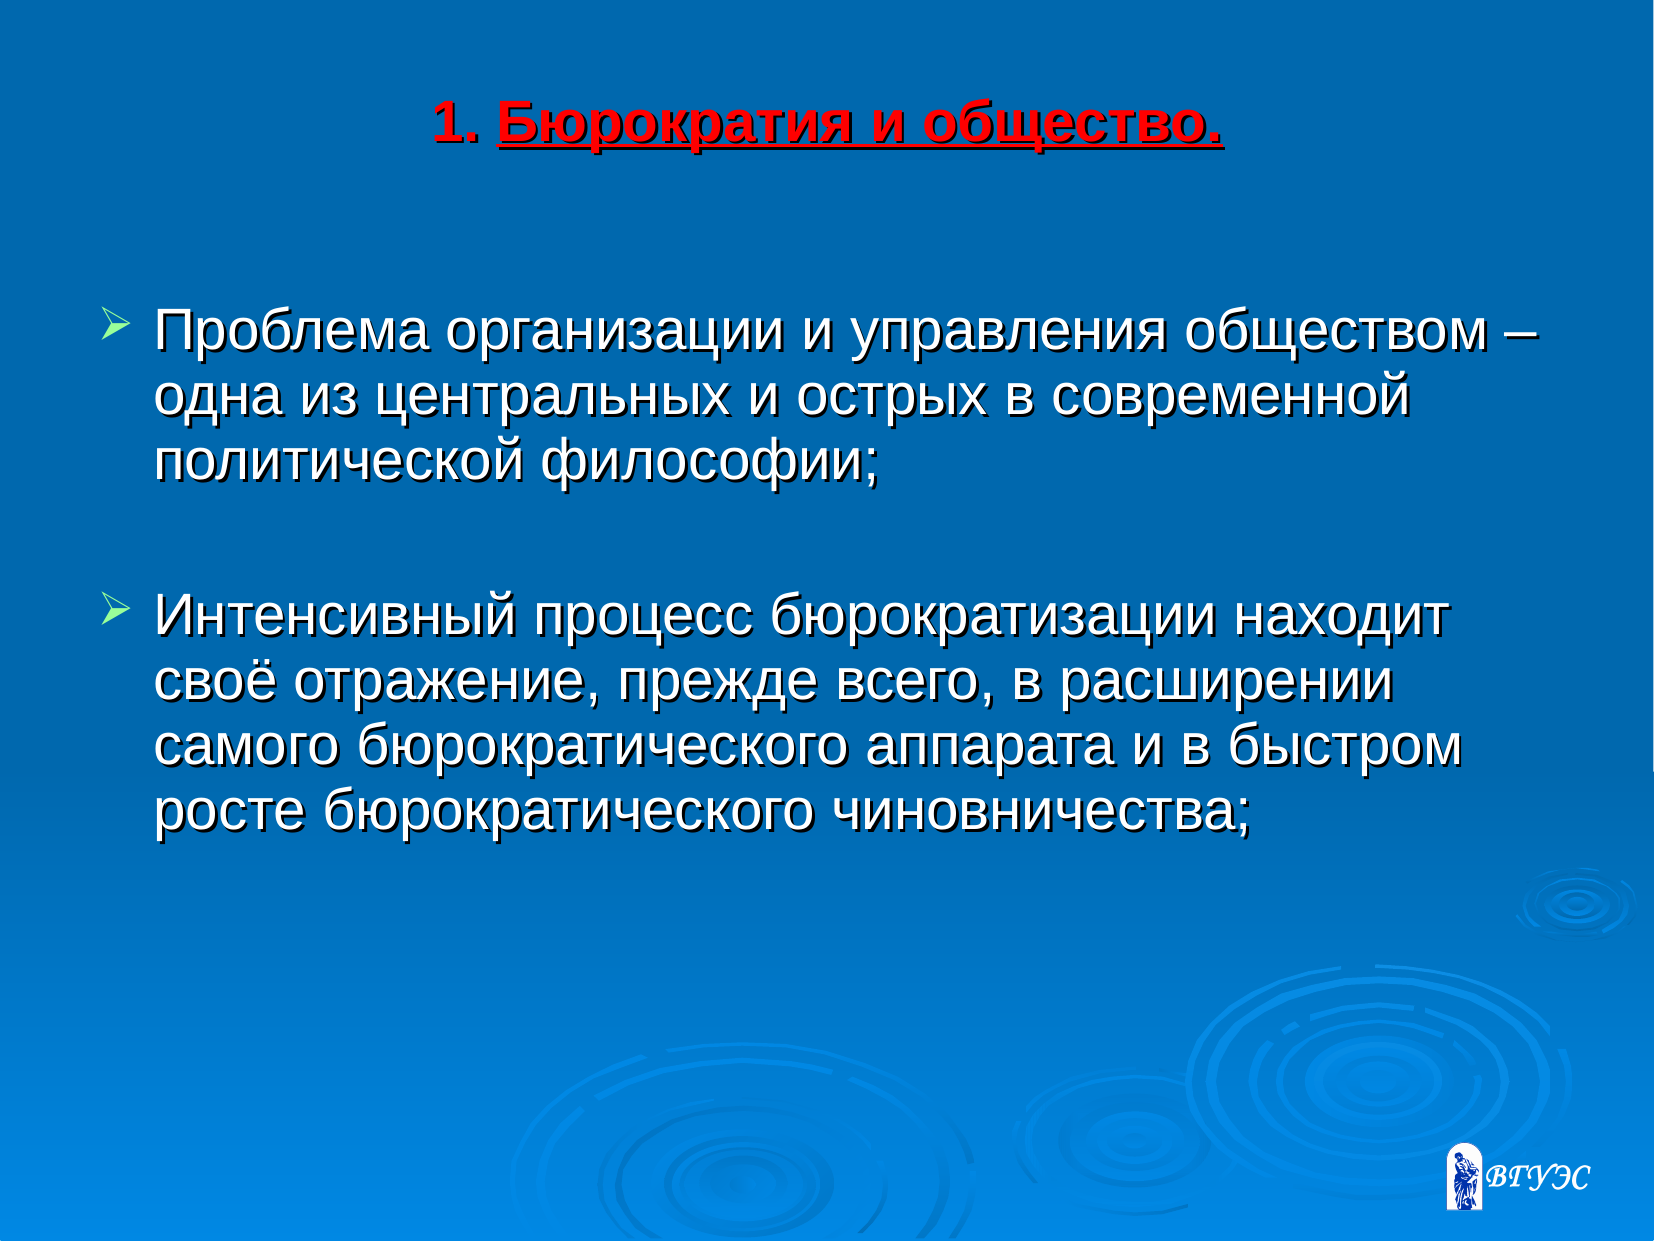

# 1. Бюрократия и общество.
Проблема организации и управления обществом – одна из центральных и острых в современной политической философии;
Интенсивный процесс бюрократизации находит своё отражение, прежде всего, в расширении самого бюрократического аппарата и в быстром росте бюрократического чиновничества;